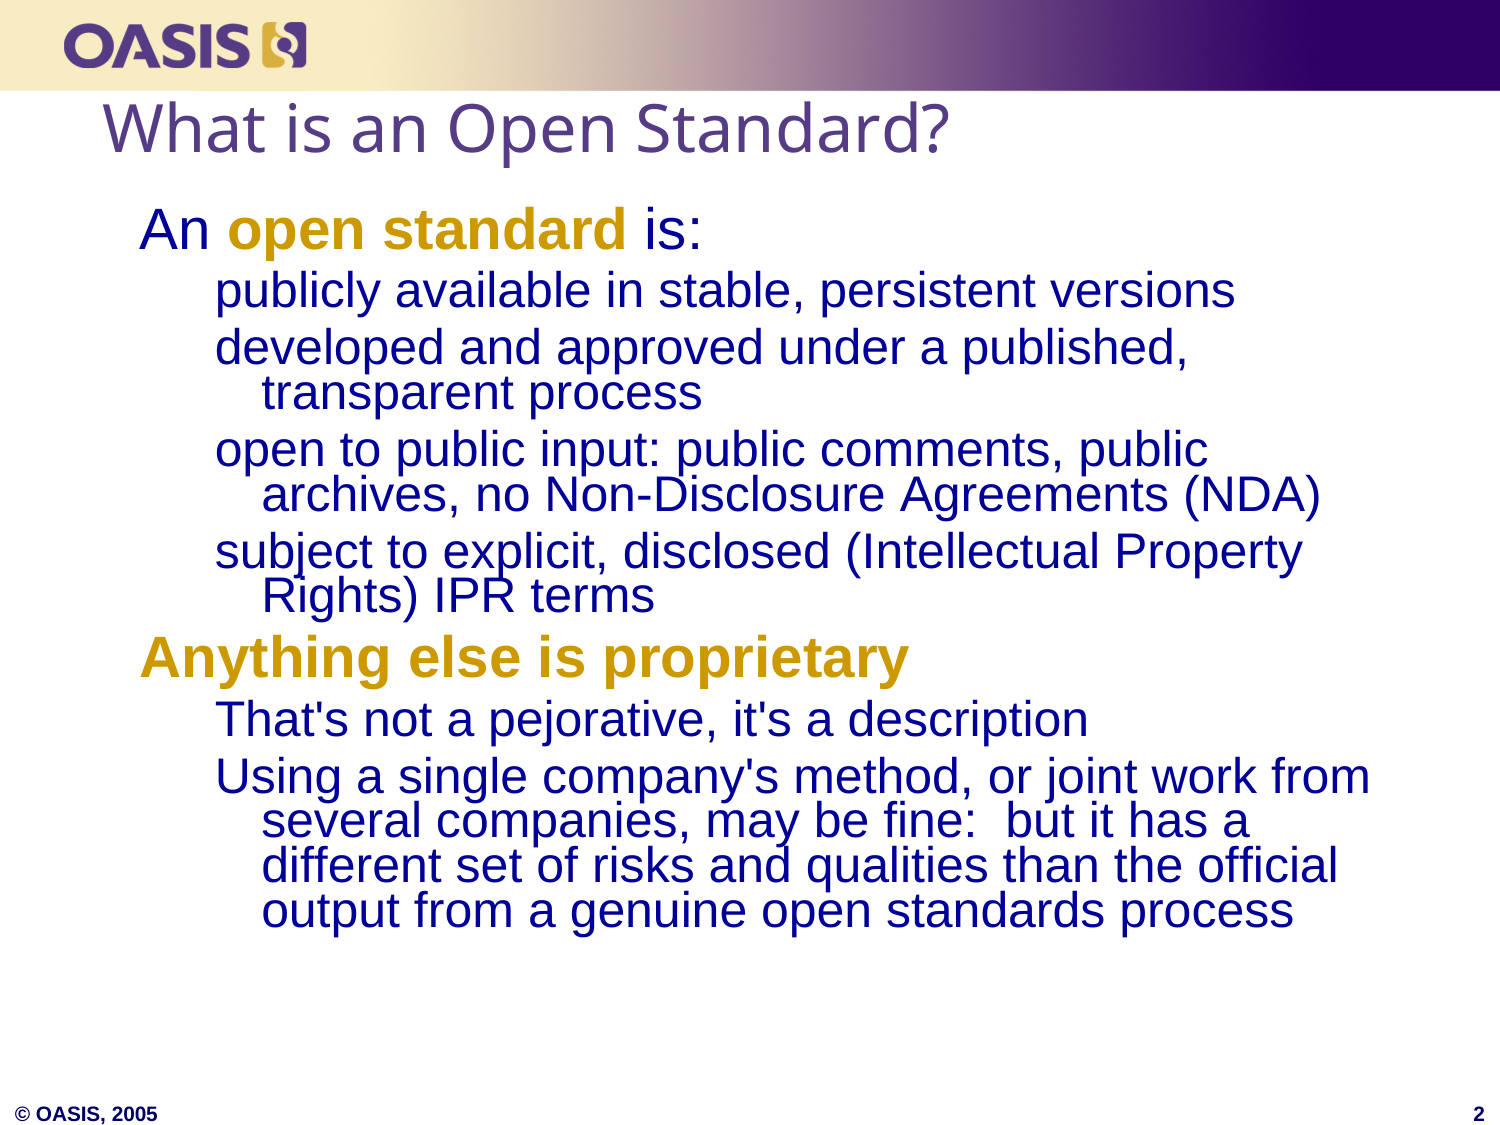

# What is an Open Standard?
An open standard is:
publicly available in stable, persistent versions
developed and approved under a published, transparent process
open to public input: public comments, public archives, no Non-Disclosure Agreements (NDA)
subject to explicit, disclosed (Intellectual Property Rights) IPR terms
Anything else is proprietary
That's not a pejorative, it's a description
Using a single company's method, or joint work from several companies, may be fine: but it has a different set of risks and qualities than the official output from a genuine open standards process
© OASIS, 2005
2